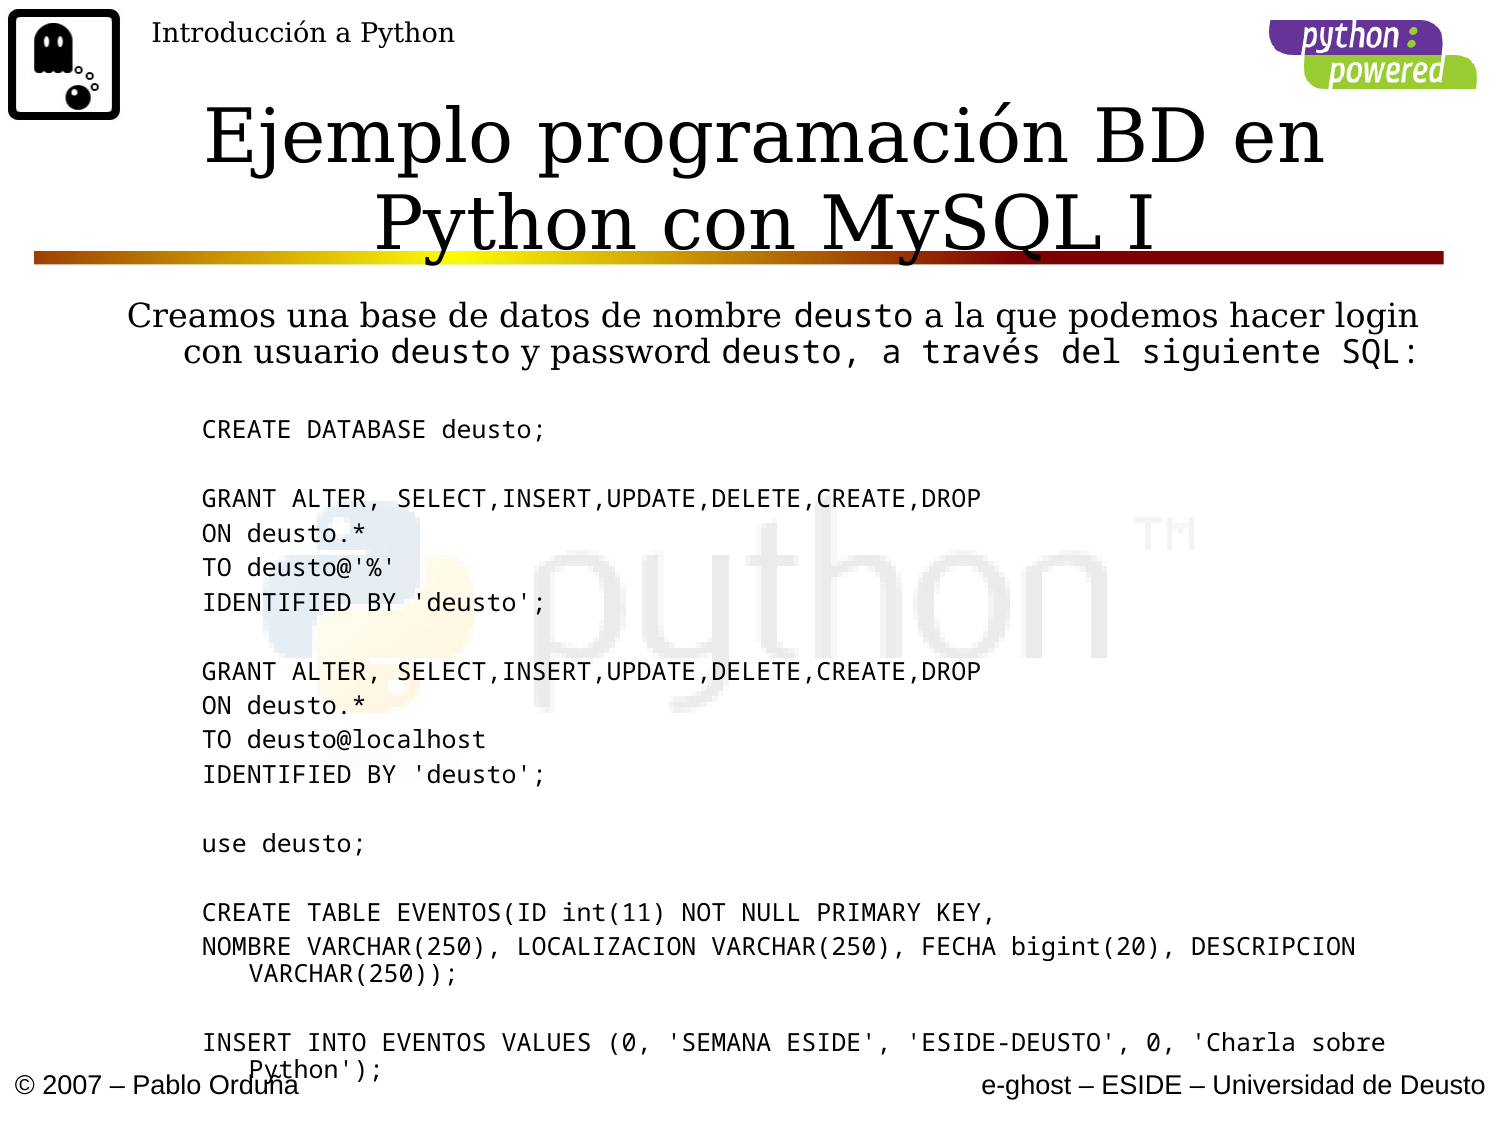

# Ejemplo programación BD en Python con MySQL I
Creamos una base de datos de nombre deusto a la que podemos hacer login con usuario deusto y password deusto, a través del siguiente SQL:
CREATE DATABASE deusto;
GRANT ALTER, SELECT,INSERT,UPDATE,DELETE,CREATE,DROP
ON deusto.*
TO deusto@'%'
IDENTIFIED BY 'deusto';
GRANT ALTER, SELECT,INSERT,UPDATE,DELETE,CREATE,DROP
ON deusto.*
TO deusto@localhost
IDENTIFIED BY 'deusto';
use deusto;
CREATE TABLE EVENTOS(ID int(11) NOT NULL PRIMARY KEY,
NOMBRE VARCHAR(250), LOCALIZACION VARCHAR(250), FECHA bigint(20), DESCRIPCION VARCHAR(250));
INSERT INTO EVENTOS VALUES (0, 'SEMANA ESIDE', 'ESIDE-DEUSTO', 0, 'Charla sobre Python');